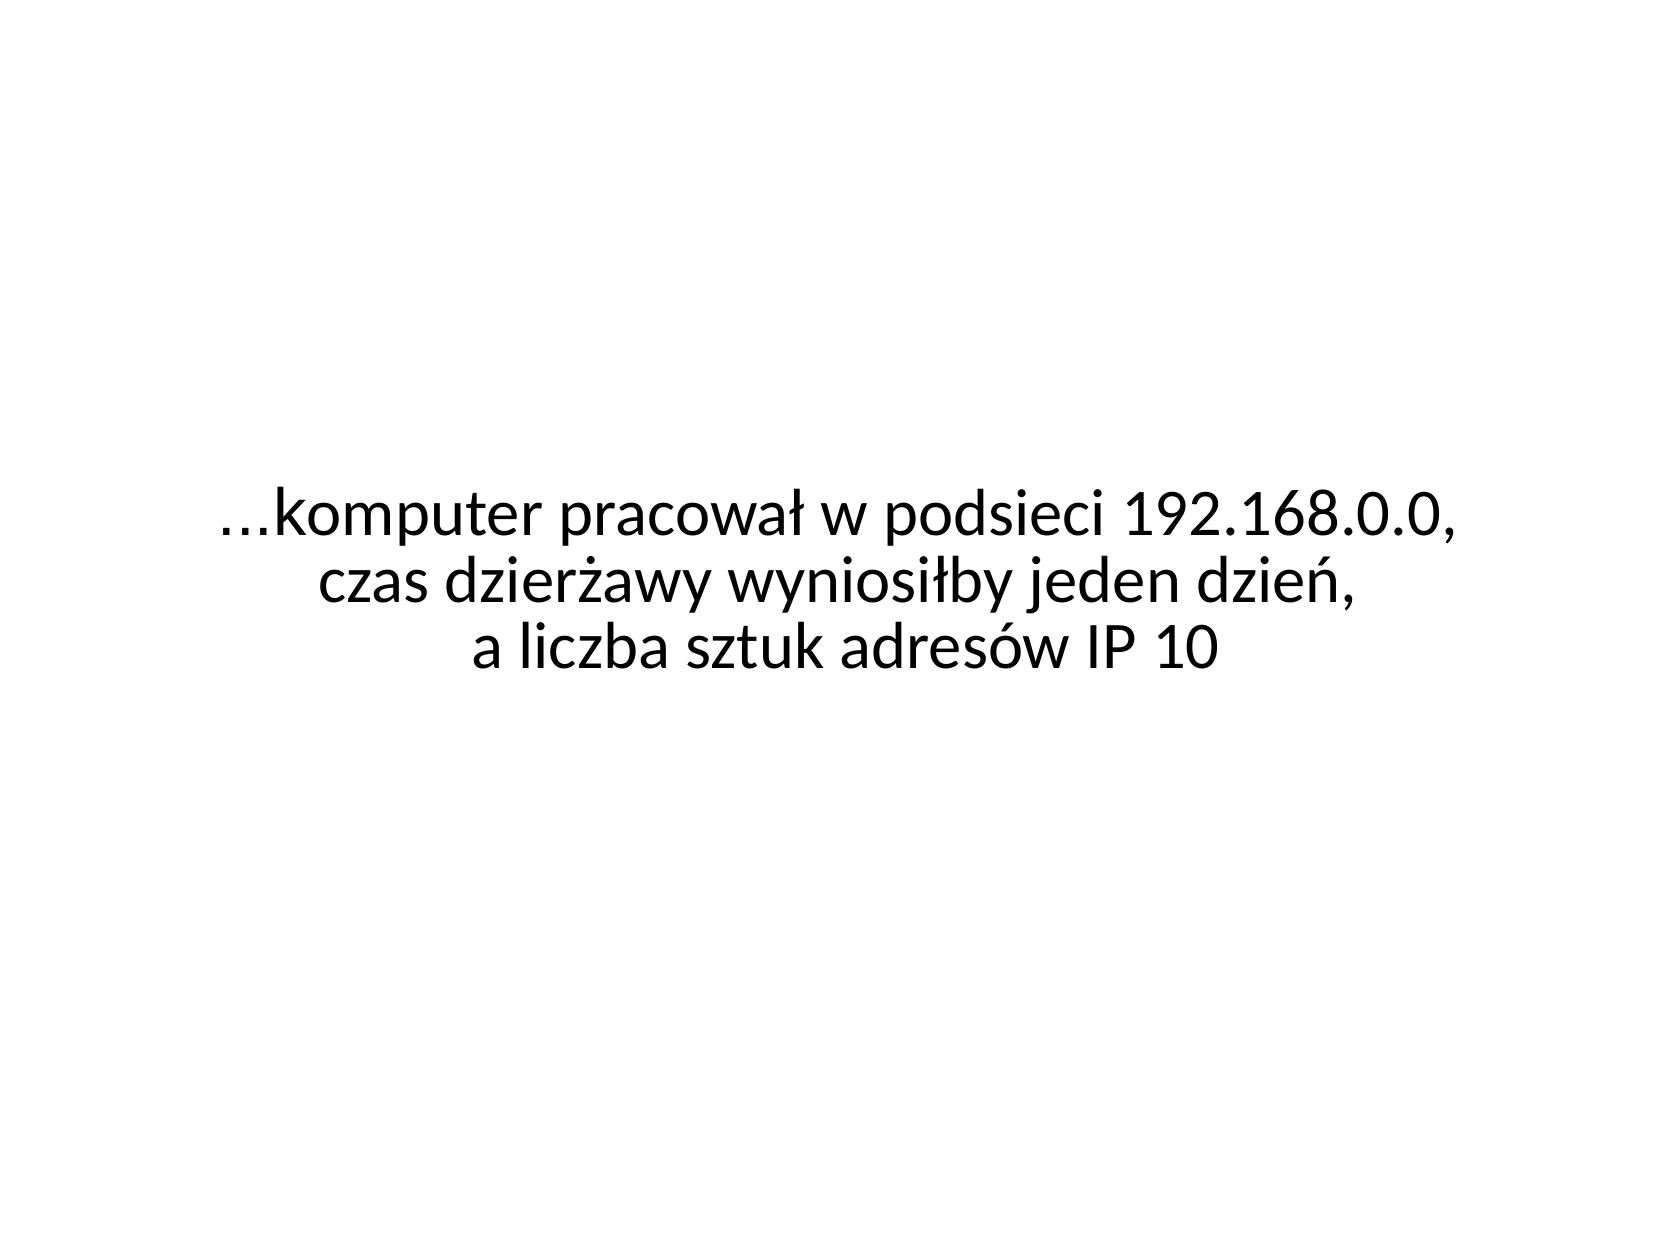

# A gdyby...
...komputer pracował w podsieci 192.168.0.0,
czas dzierżawy wyniosiłby jeden dzień,
a liczba sztuk adresów IP 10